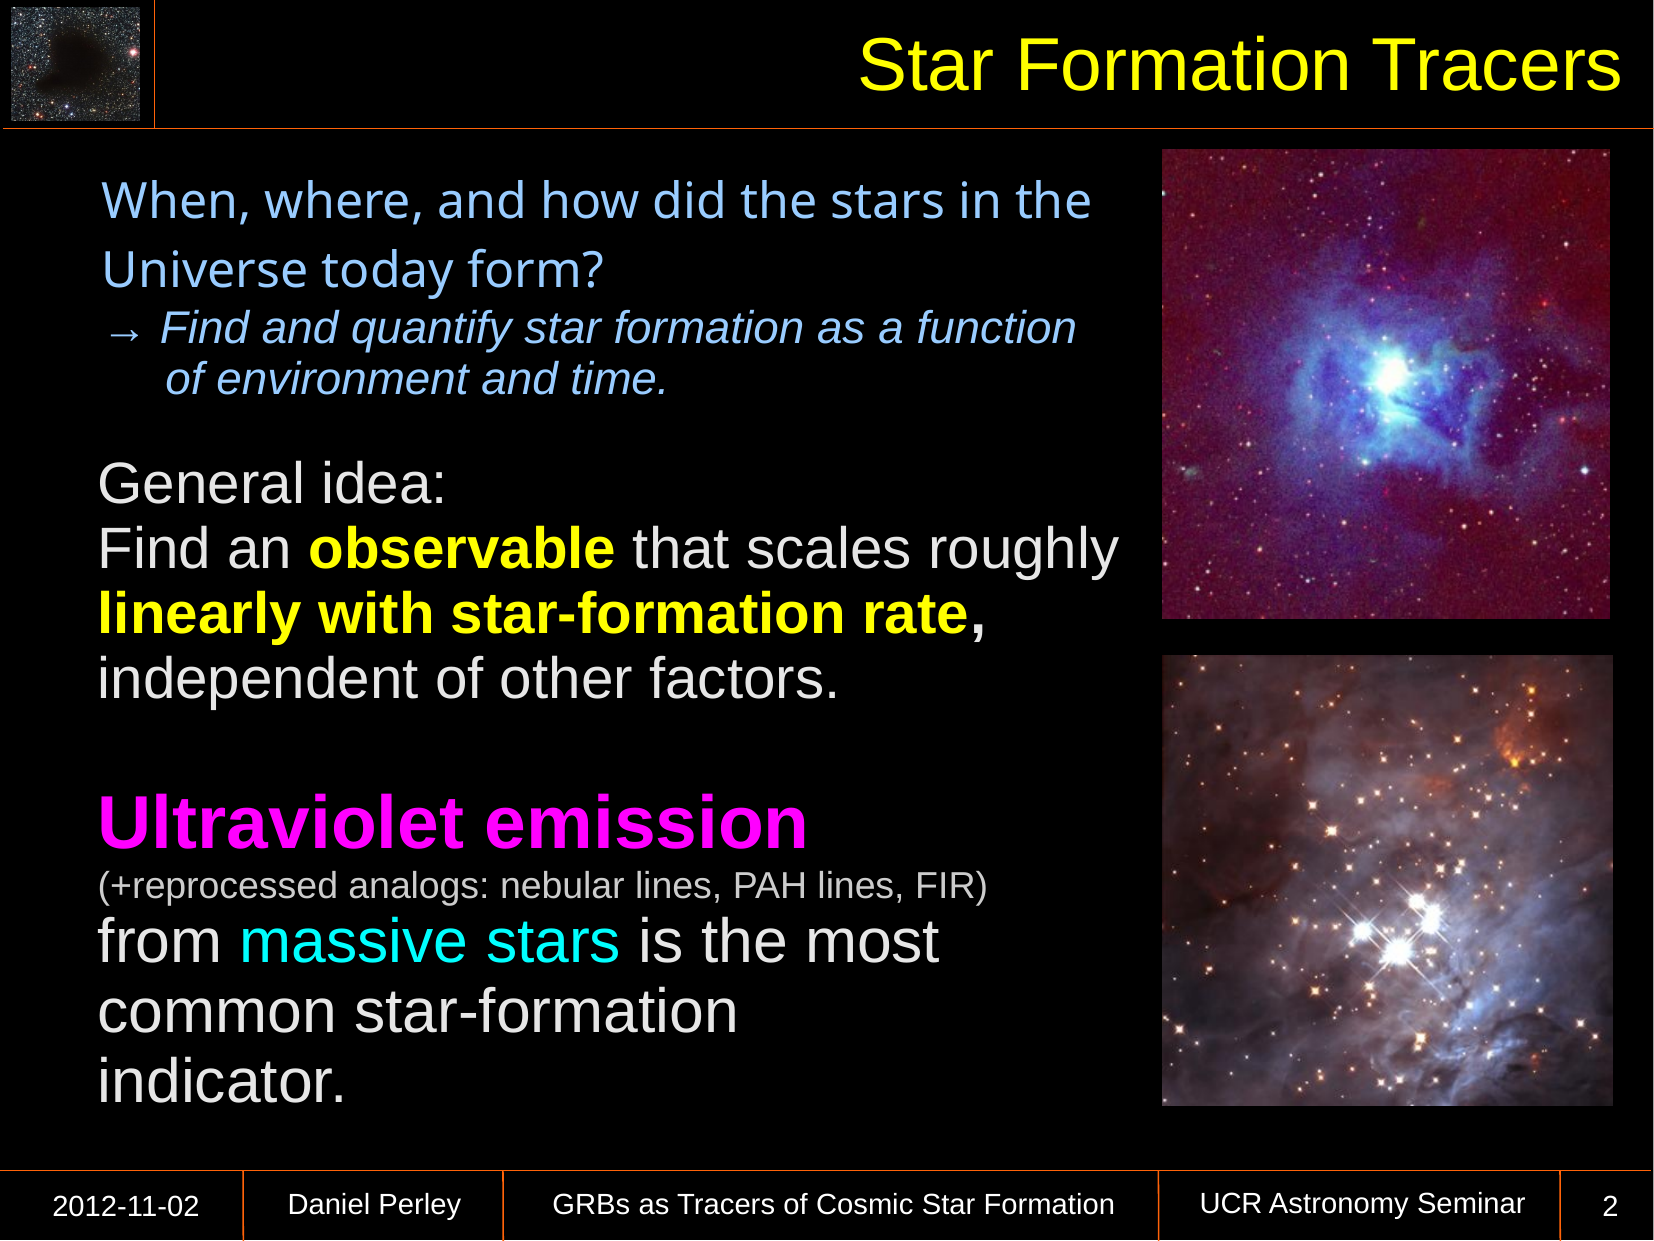

# Star Formation Tracers
When, where, and how did the stars in the Universe today form?
→ Find and quantify star formation as a function
 of environment and time.
General idea:
Find an observable that scales roughly
linearly with star-formation rate,
independent of other factors.
Ultraviolet emission
(+reprocessed analogs: nebular lines, PAH lines, FIR) from massive stars is the most common star-formation indicator.
2012-11-02
2